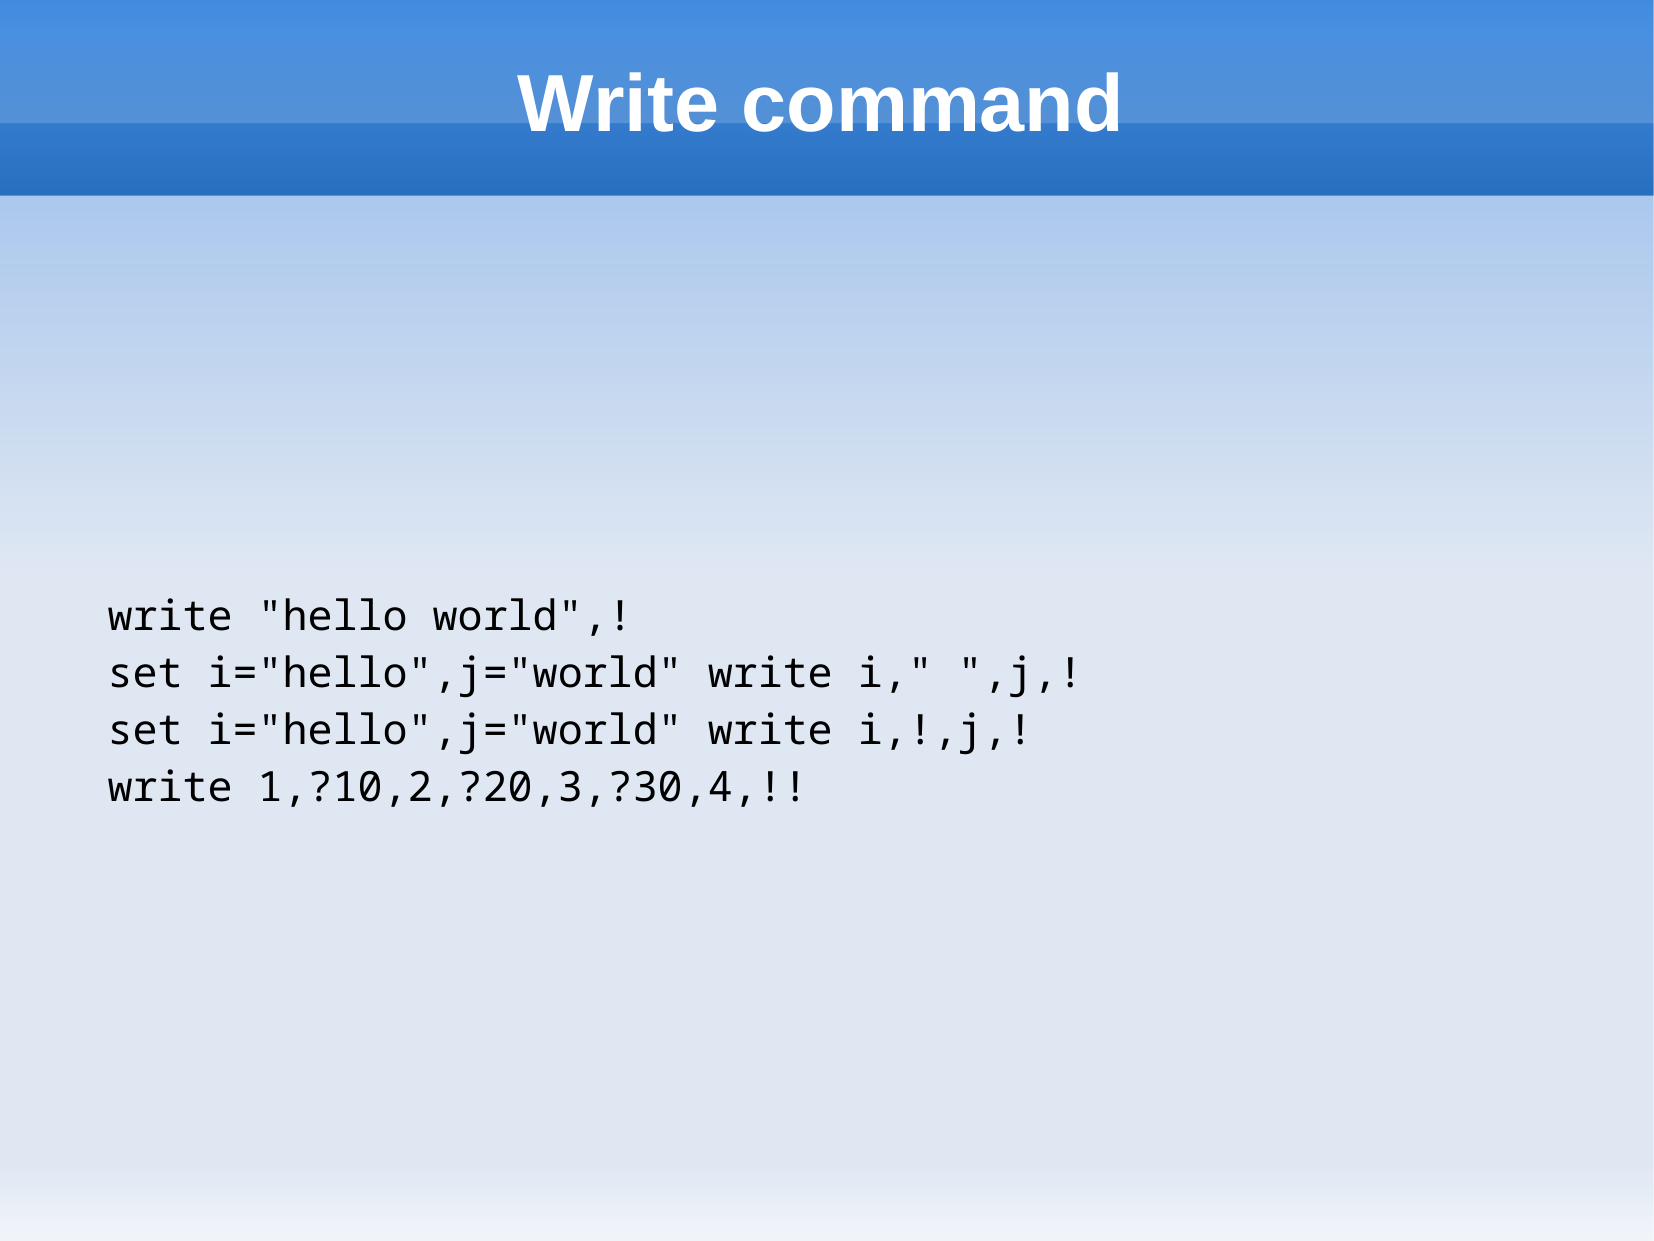

# Write command
 write "hello world",!
 set i="hello",j="world" write i," ",j,!
 set i="hello",j="world" write i,!,j,!
 write 1,?10,2,?20,3,?30,4,!!